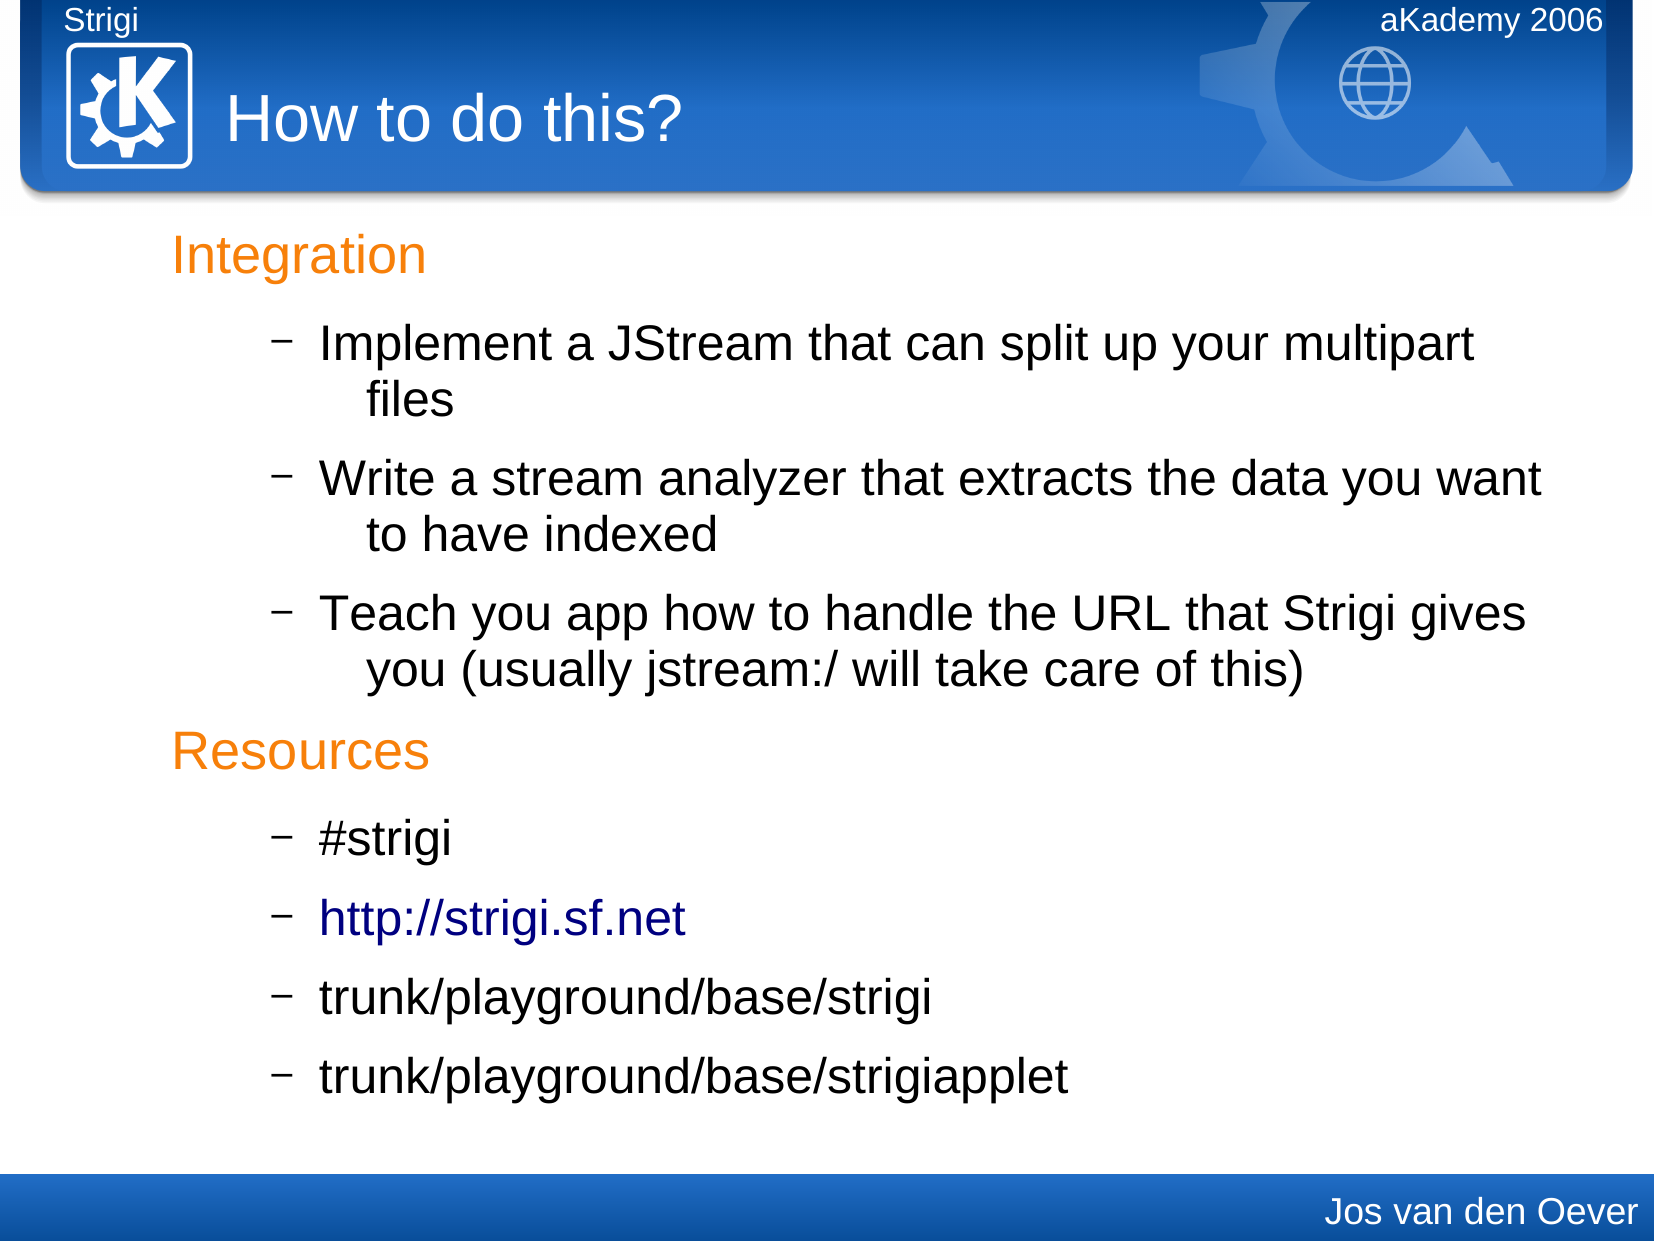

# How to do this?
Integration
Implement a JStream that can split up your multipart files
Write a stream analyzer that extracts the data you want to have indexed
Teach you app how to handle the URL that Strigi gives you (usually jstream:/ will take care of this)
Resources
#strigi
http://strigi.sf.net
trunk/playground/base/strigi
trunk/playground/base/strigiapplet